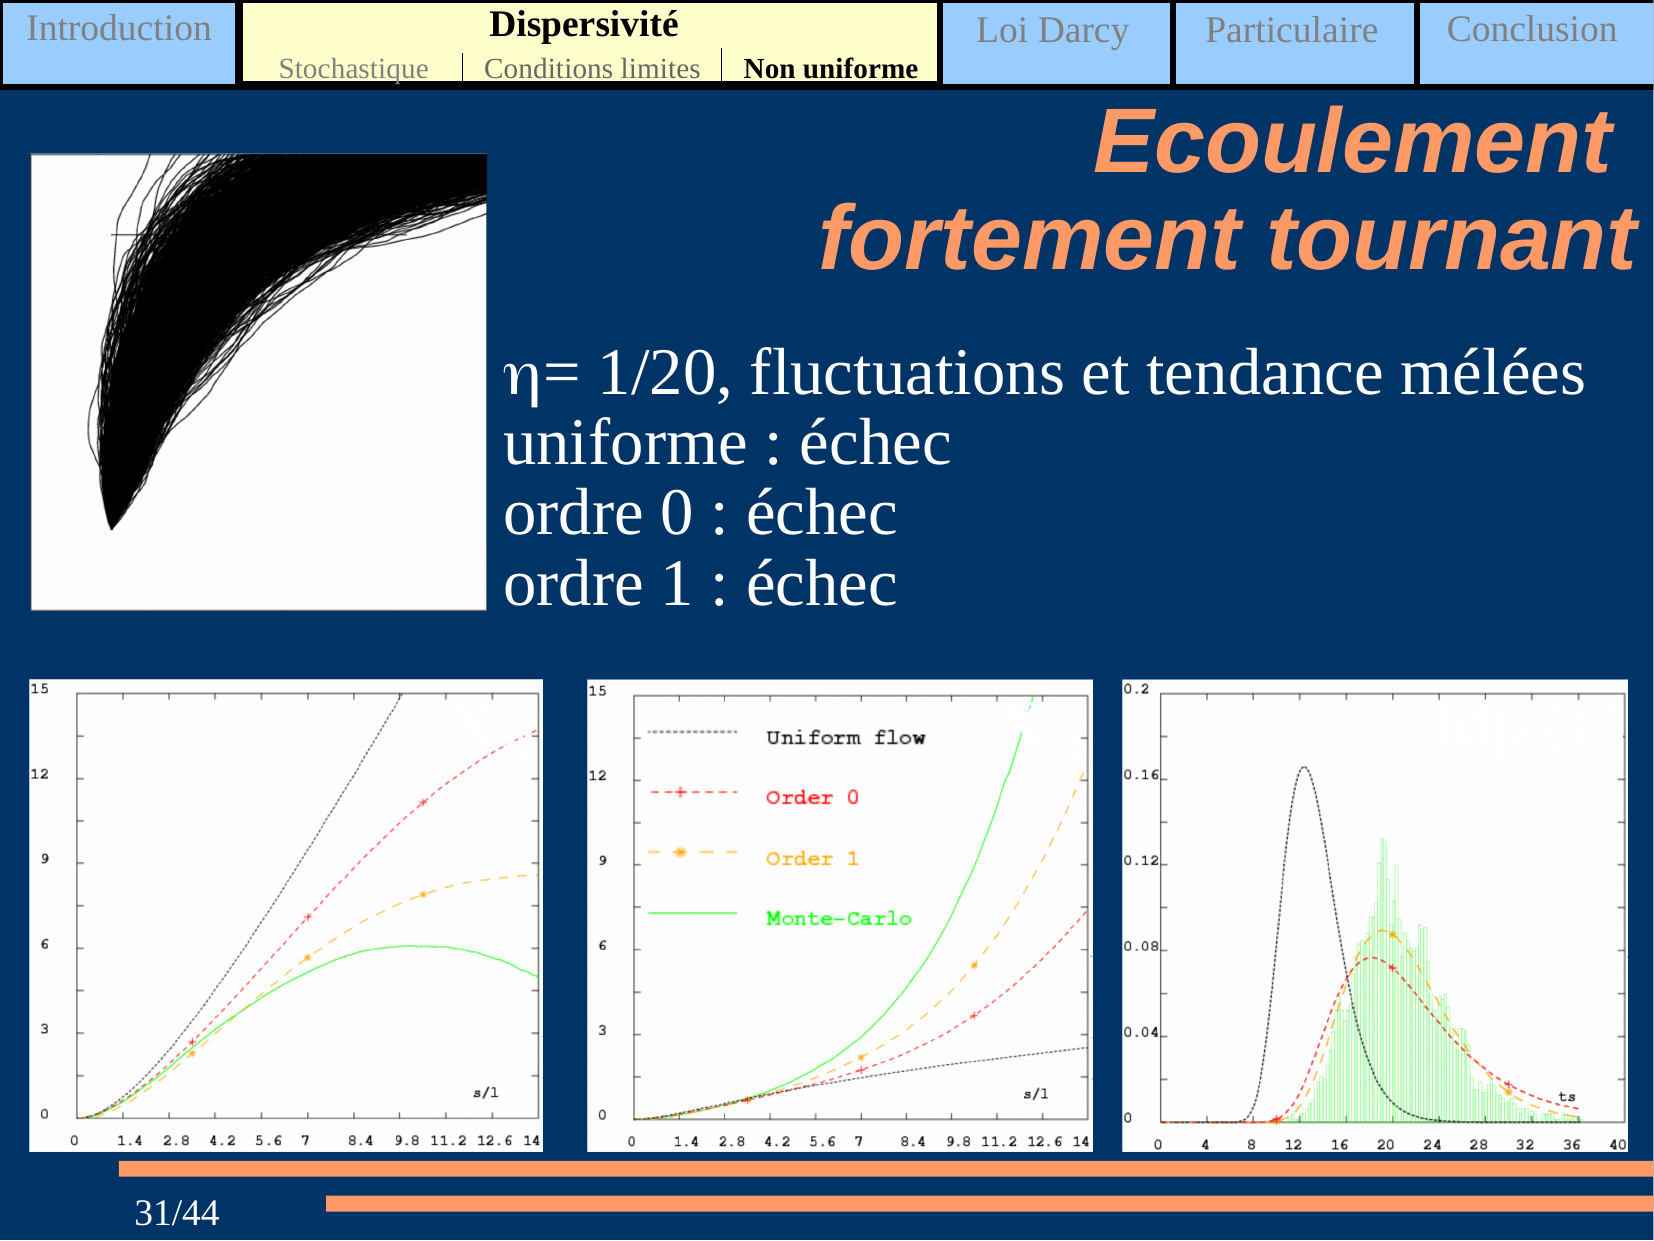

Dispersivité
Introduction
Conclusion
Loi Darcy
Particulaire
Stochastique
Conditions limites
Non uniforme
Ecoulement
fortement tournant
h= 1/20, fluctuations et tendance mélées
uniforme : échec
ordre 0 : échec
ordre 1 : échec
X11
fdp (ts)
X22